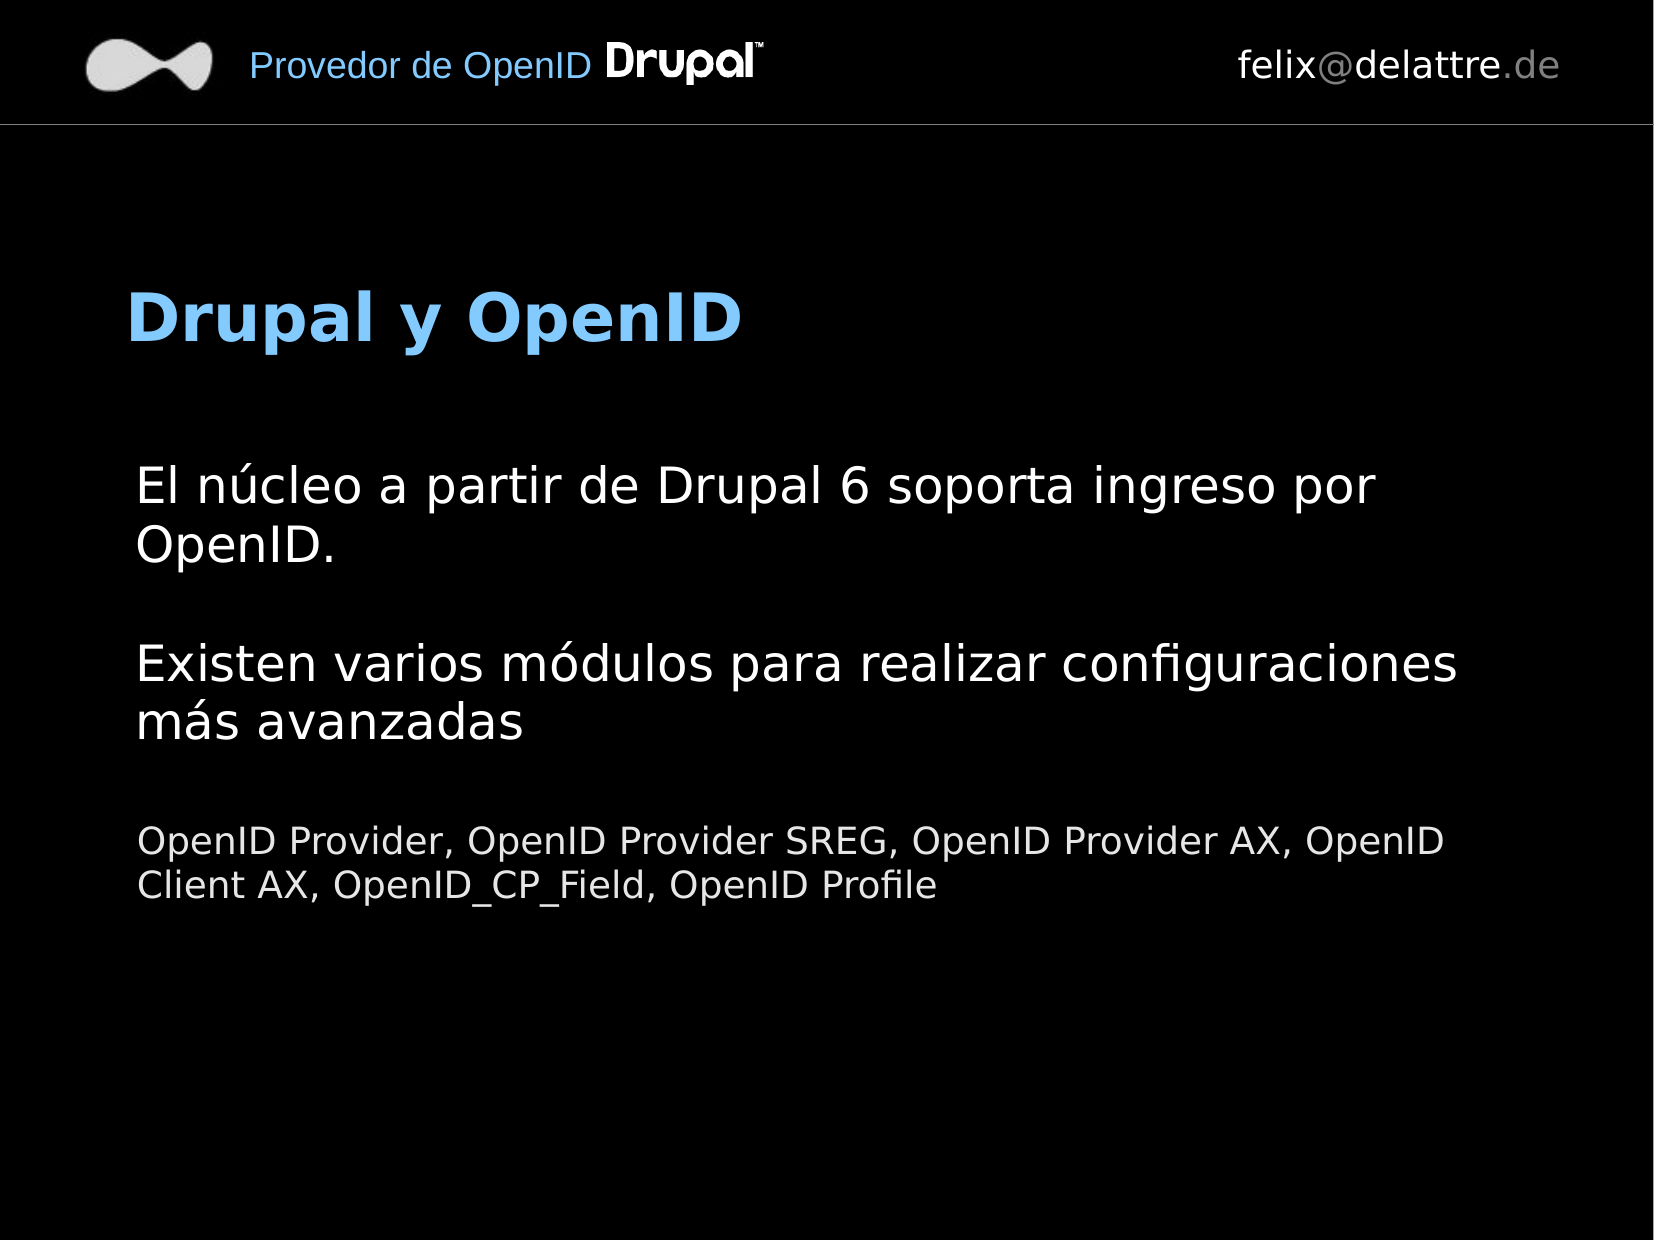

Drupal y OpenID
El núcleo a partir de Drupal 6 soporta ingreso por OpenID.
Existen varios módulos para realizar configuraciones más avanzadas
OpenID Provider, OpenID Provider SREG, OpenID Provider AX, OpenID Client AX, OpenID_CP_Field, OpenID Profile